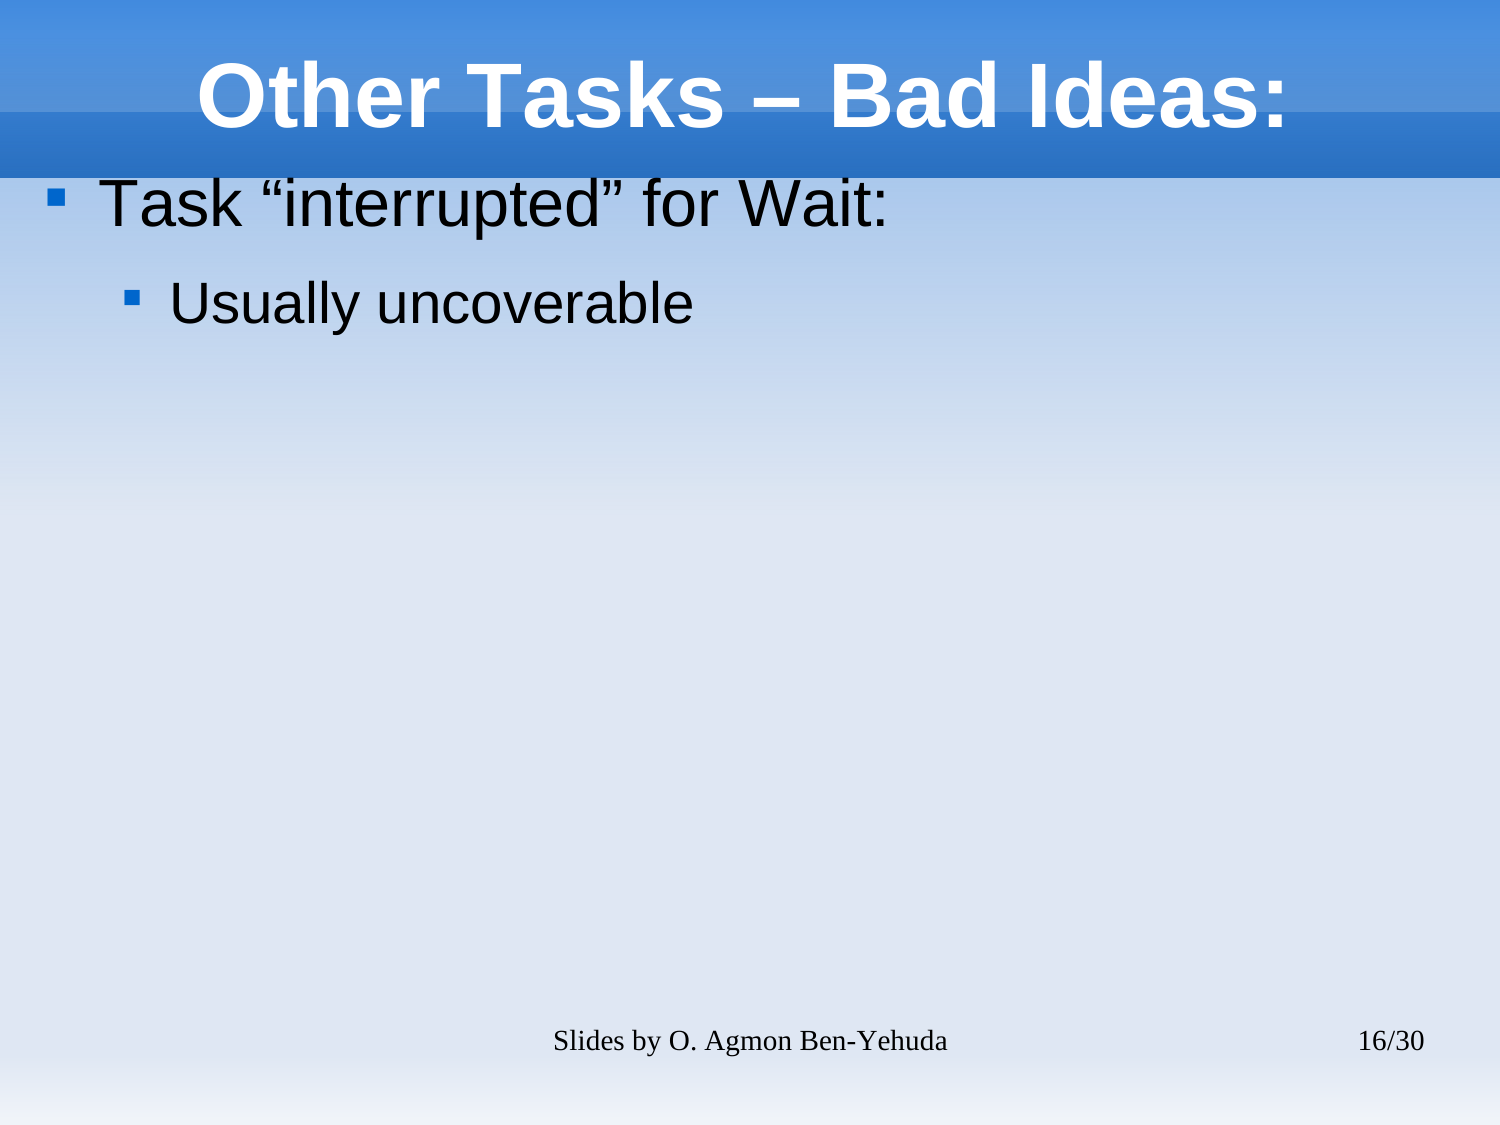

# Other Tasks – Bad Ideas:
Task “interrupted” for Wait:
Usually uncoverable
Slides by O. Agmon Ben-Yehuda
16